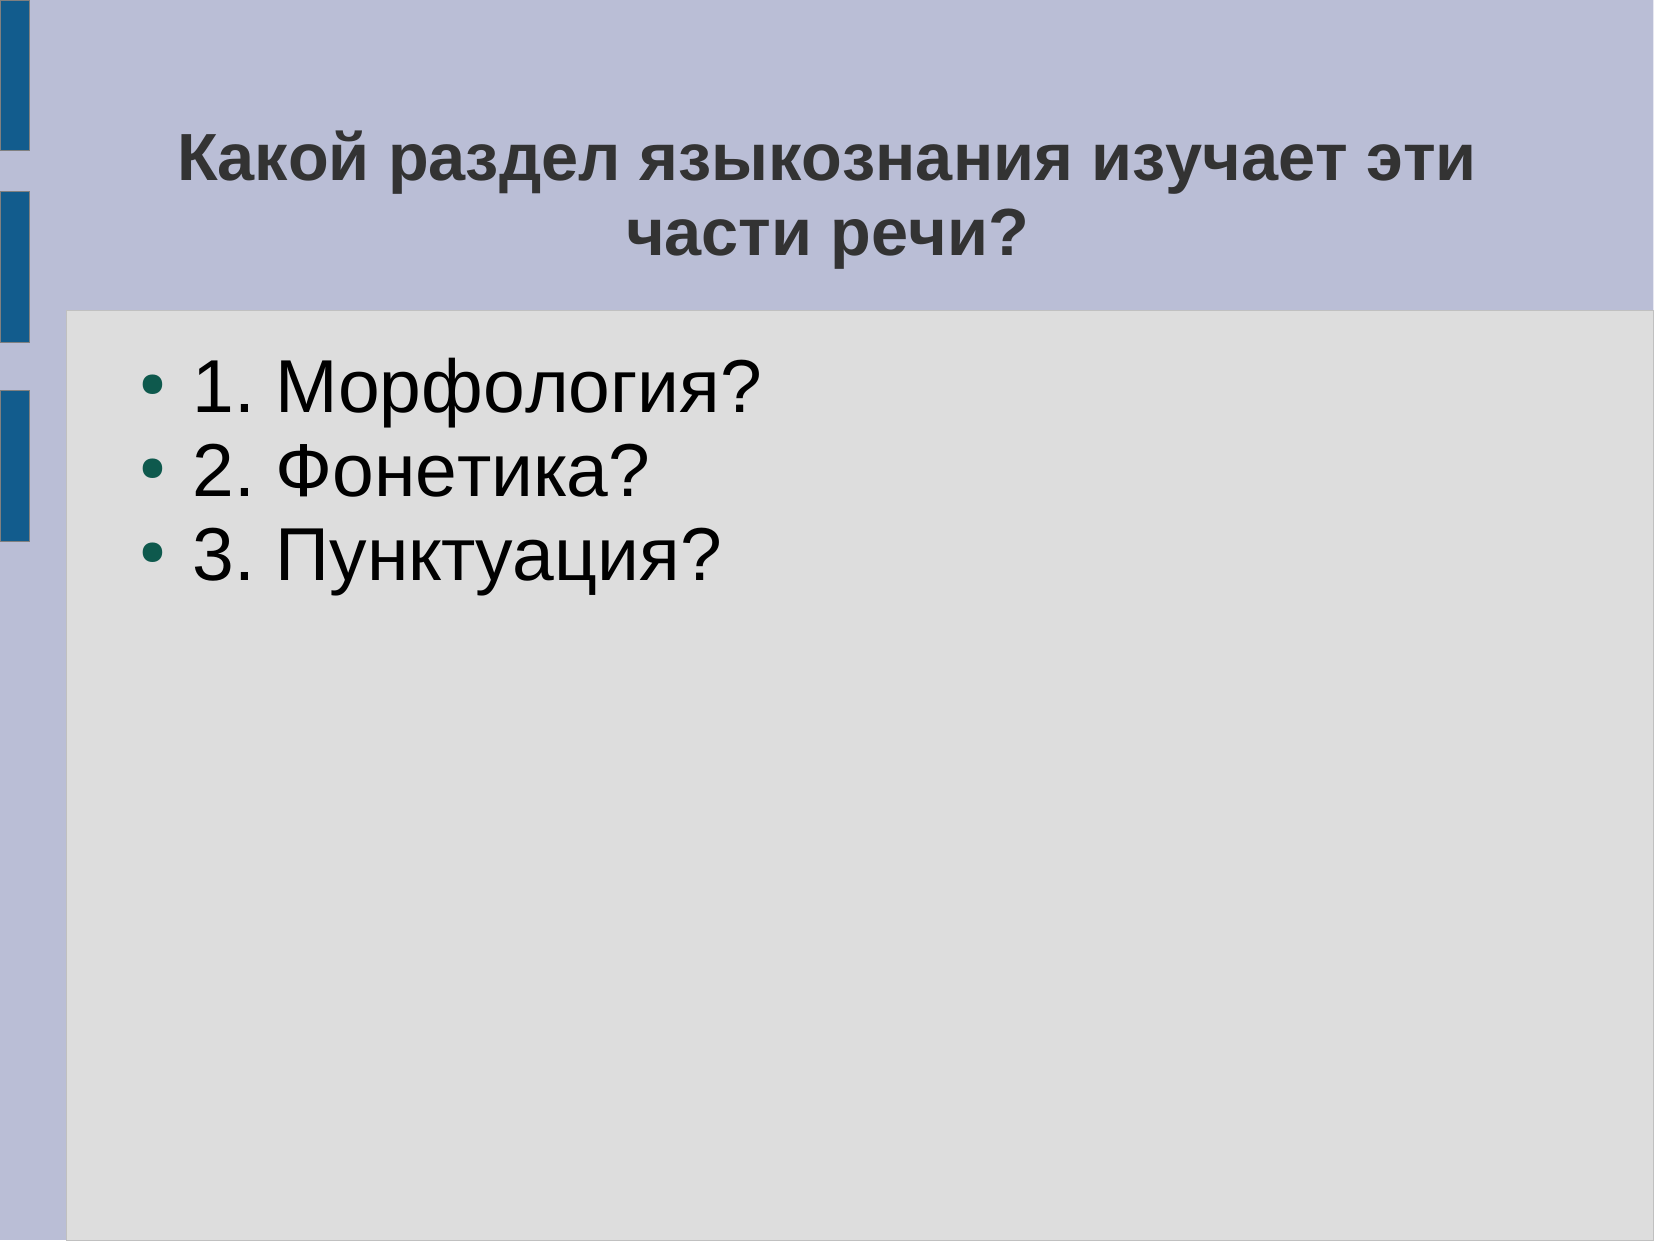

# Какой раздел языкознания изучает эти части речи?
1. Морфология?
2. Фонетика?
3. Пунктуация?